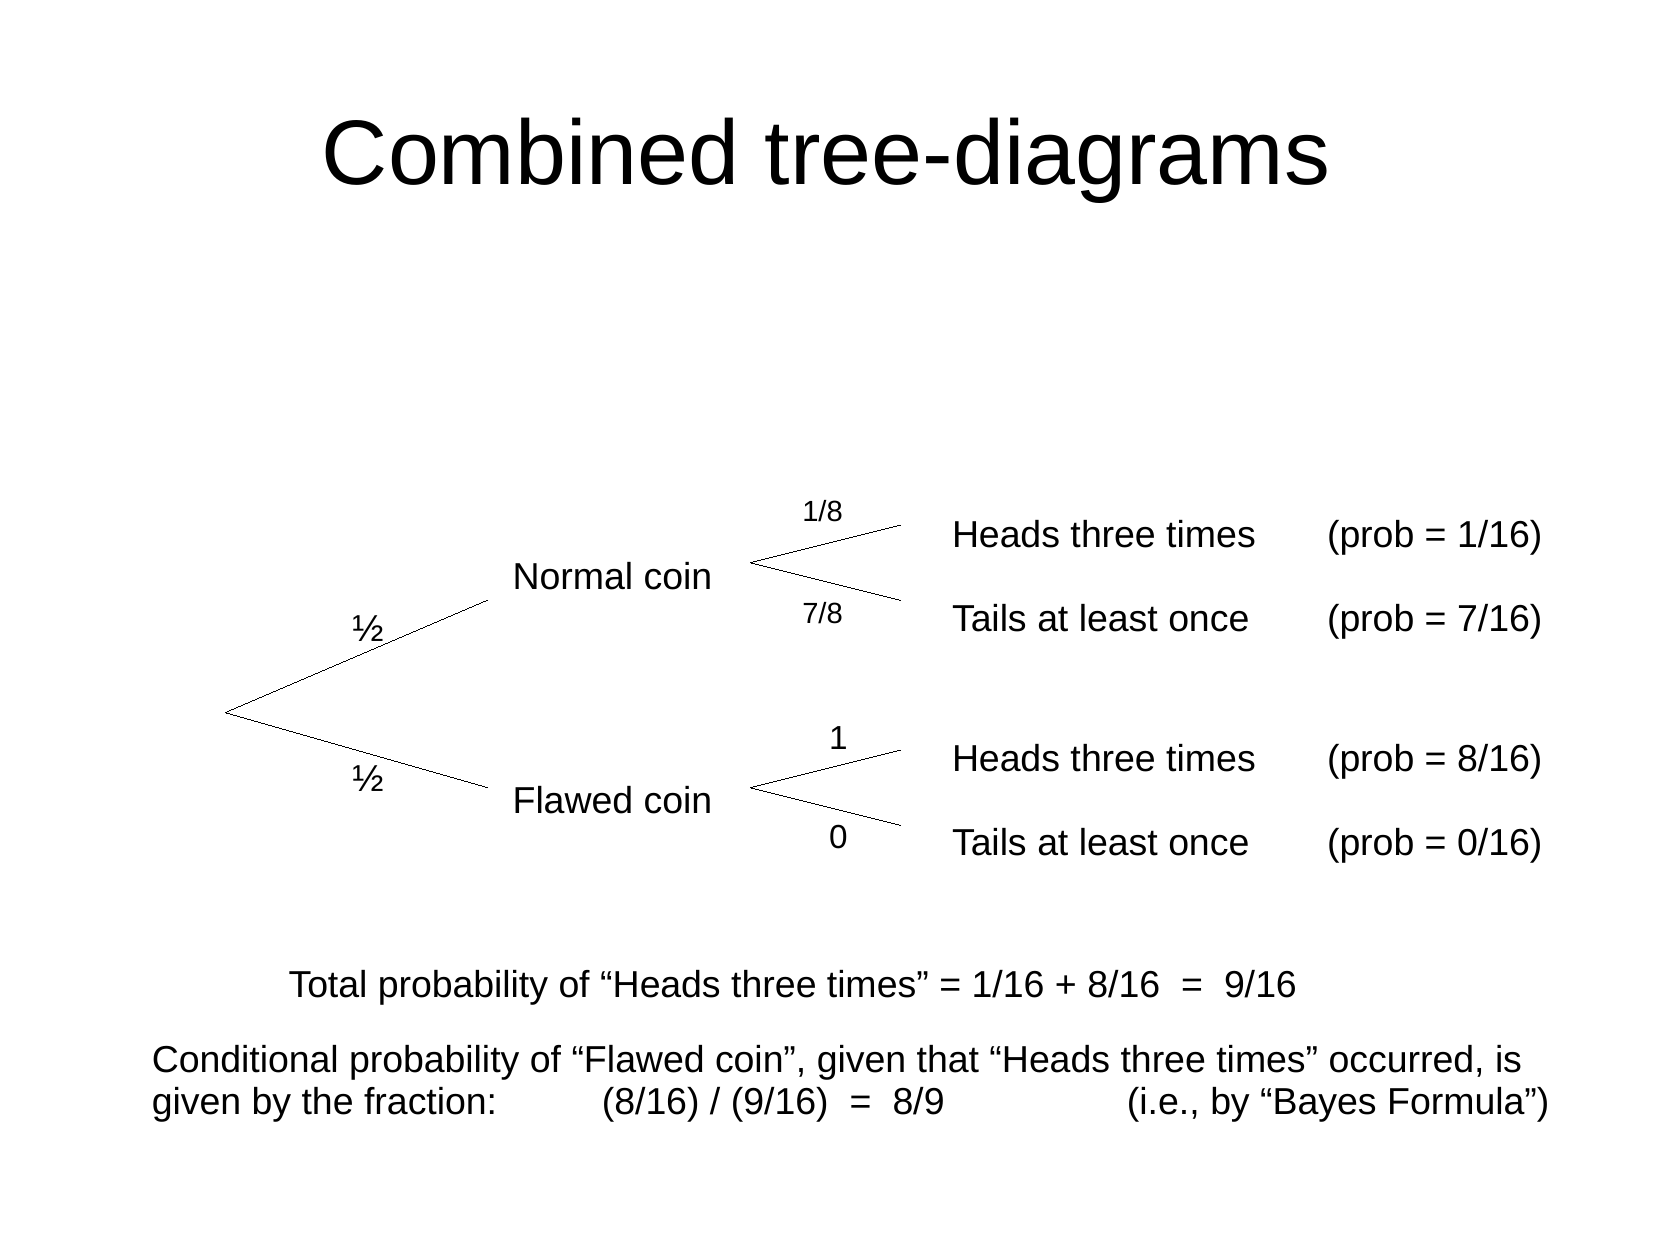

# Combined tree-diagrams
				 					Heads three times	(prob = 1/16)
			 Normal coin
									Tails at least once 	(prob = 7/16)
									Heads three times	(prob = 8/16)
			 Flawed coin
									Tails at least once		(prob = 0/16)
1/8
7/8
½
1
½
0
Total probability of “Heads three times” = 1/16 + 8/16 = 9/16
Conditional probability of “Flawed coin”, given that “Heads three times” occurred, is
given by the fraction: 	(8/16) / (9/16) = 8/9			(i.e., by “Bayes Formula”)